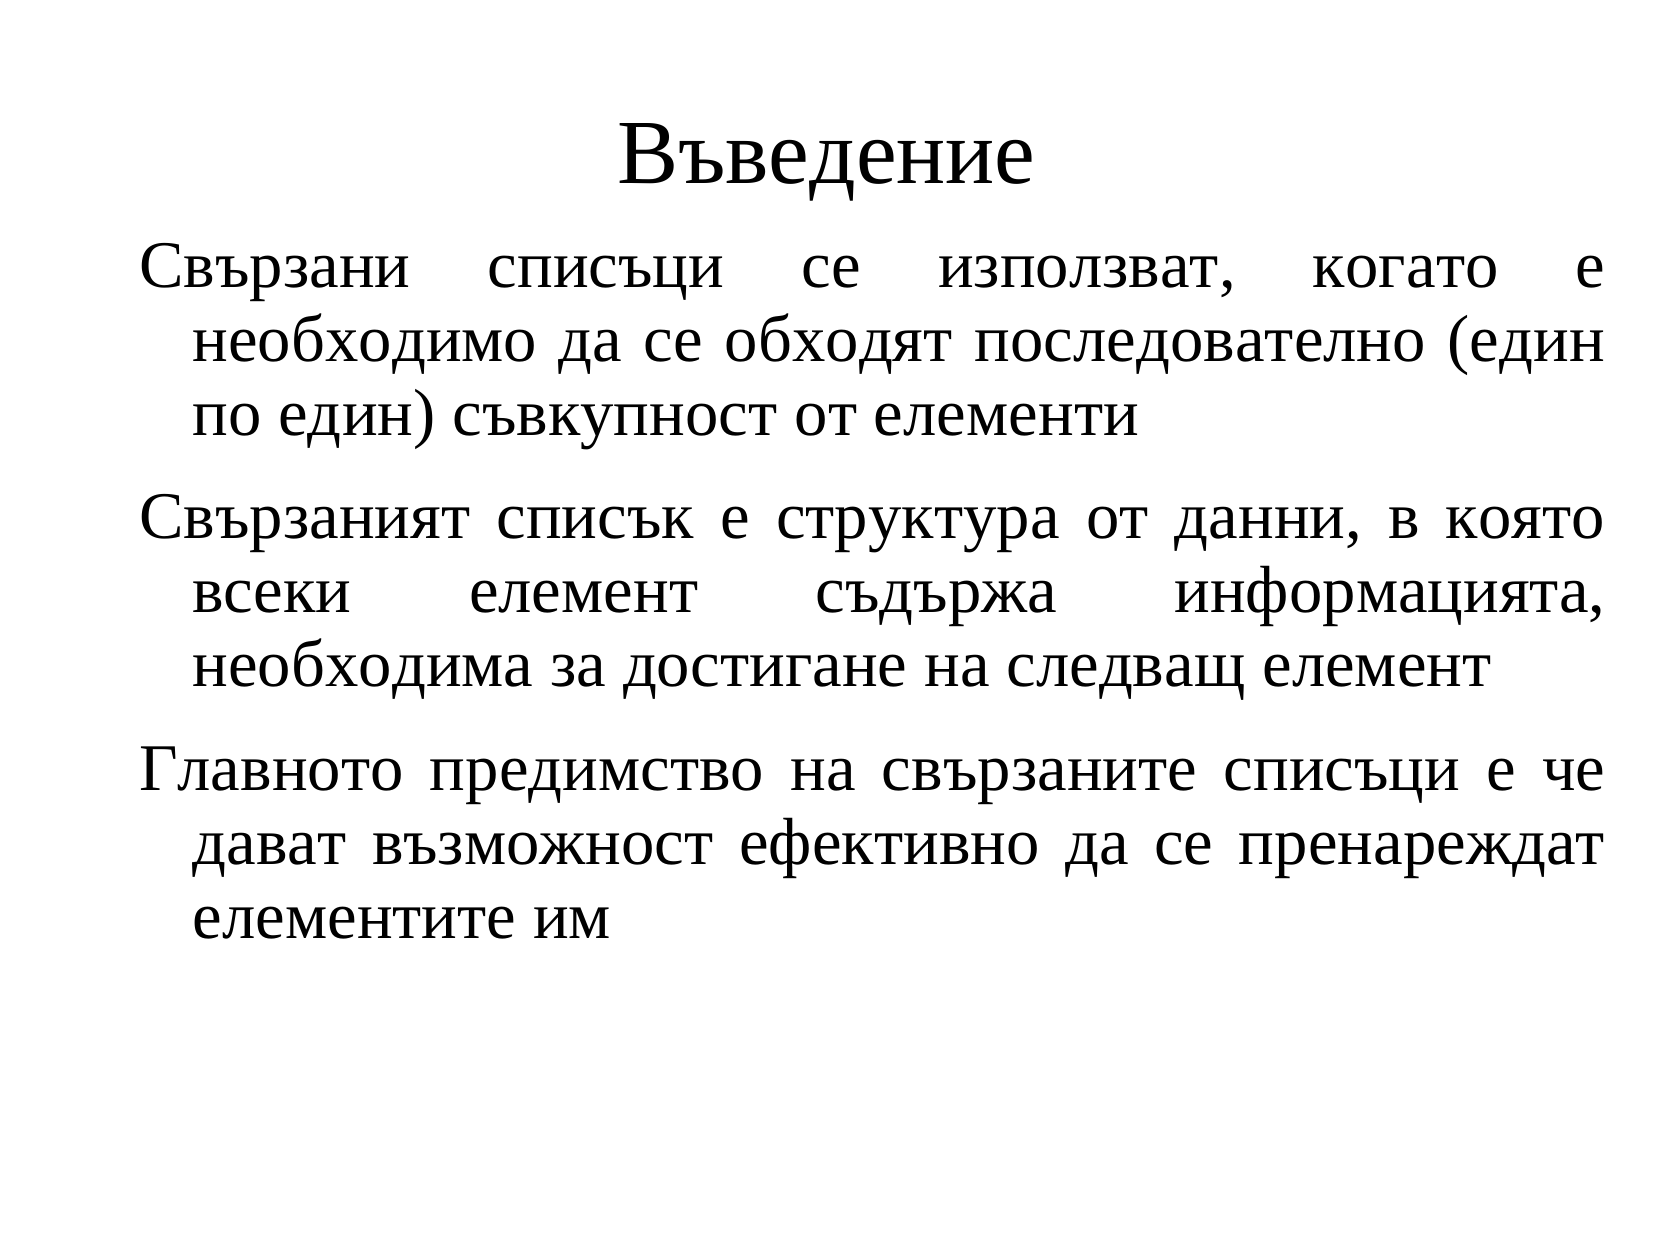

# Въведение
Свързани списъци се използват, когато е необходимо да се обходят последователно (един по един) съвкупност от елементи
Свързаният списък е структура от данни, в която всеки елемент съдържа информацията, необходима за достигане на следващ елемент
Главното предимство на свързаните списъци е че дават възможност ефективно да се пренареждат елементите им